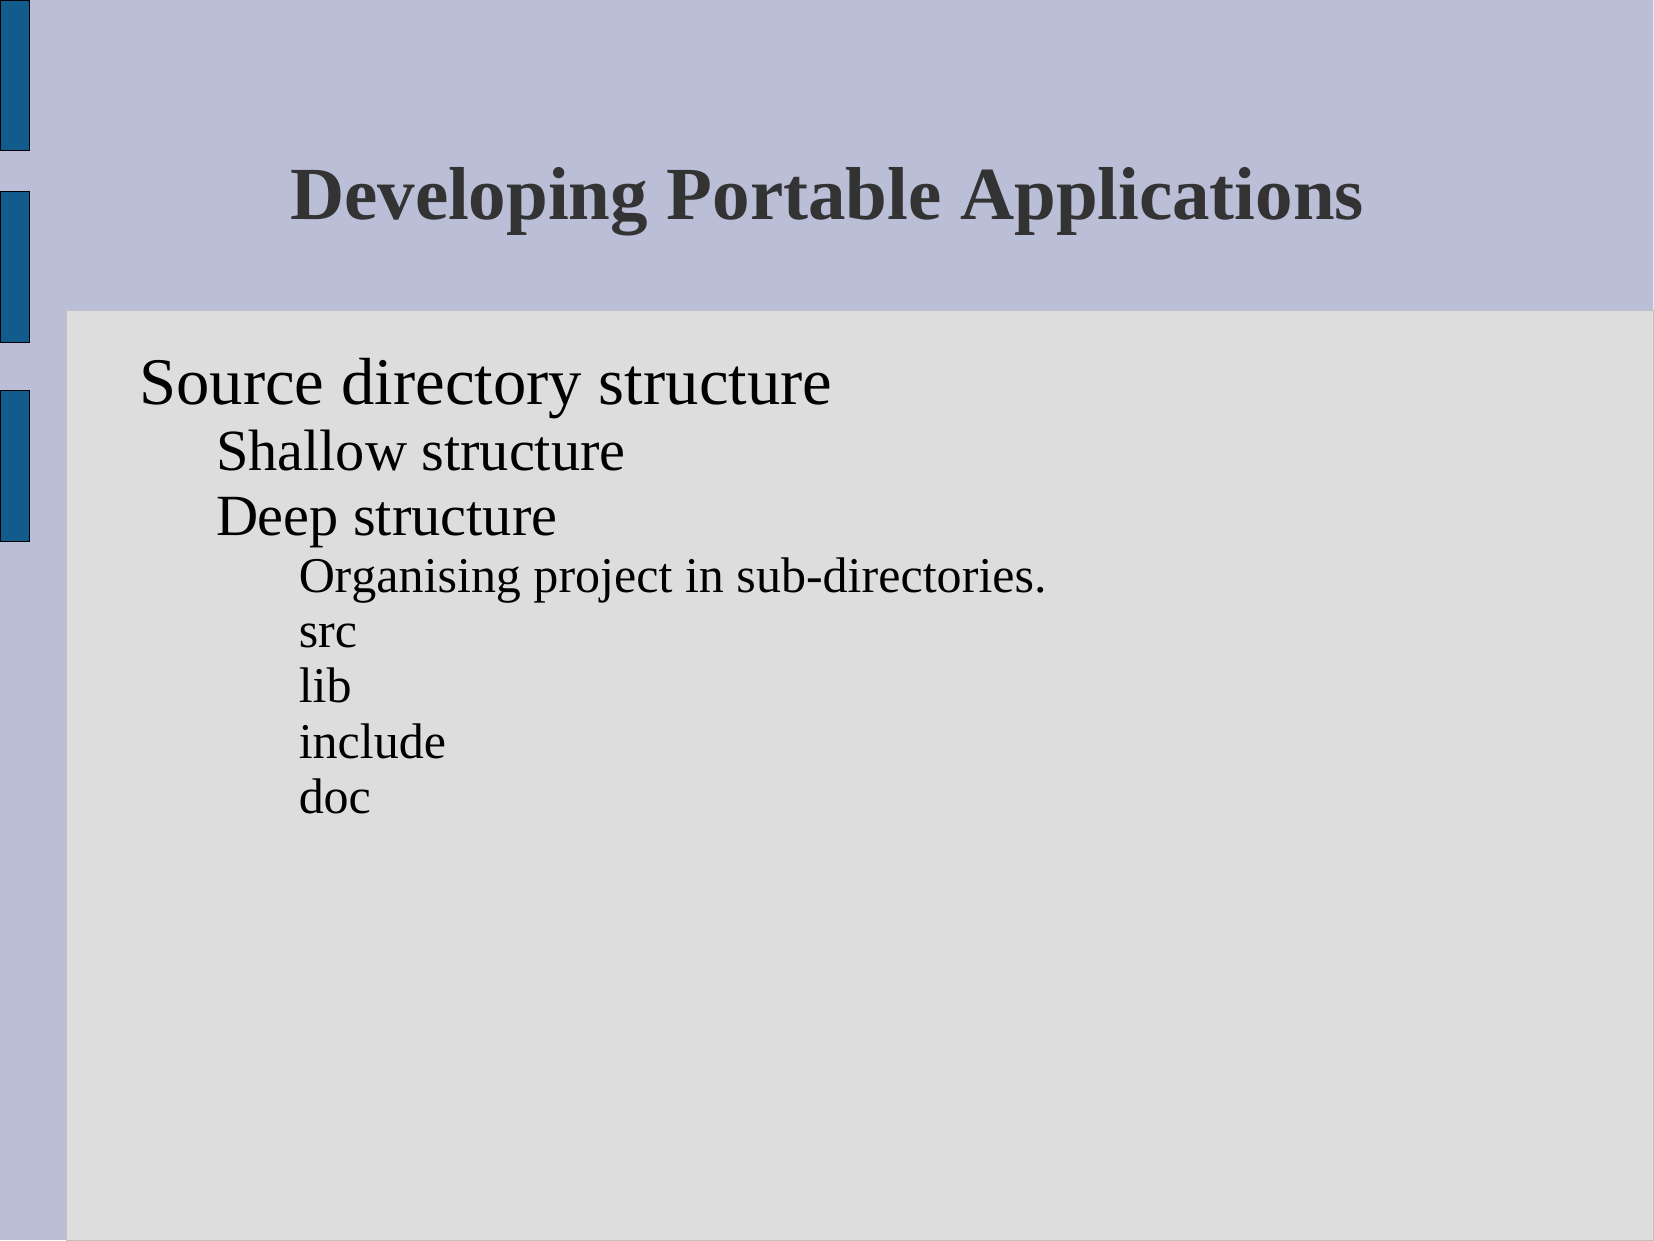

# Developing Portable Applications
Source directory structure
Shallow structure
Deep structure
Organising project in sub-directories.
src
lib
include
doc